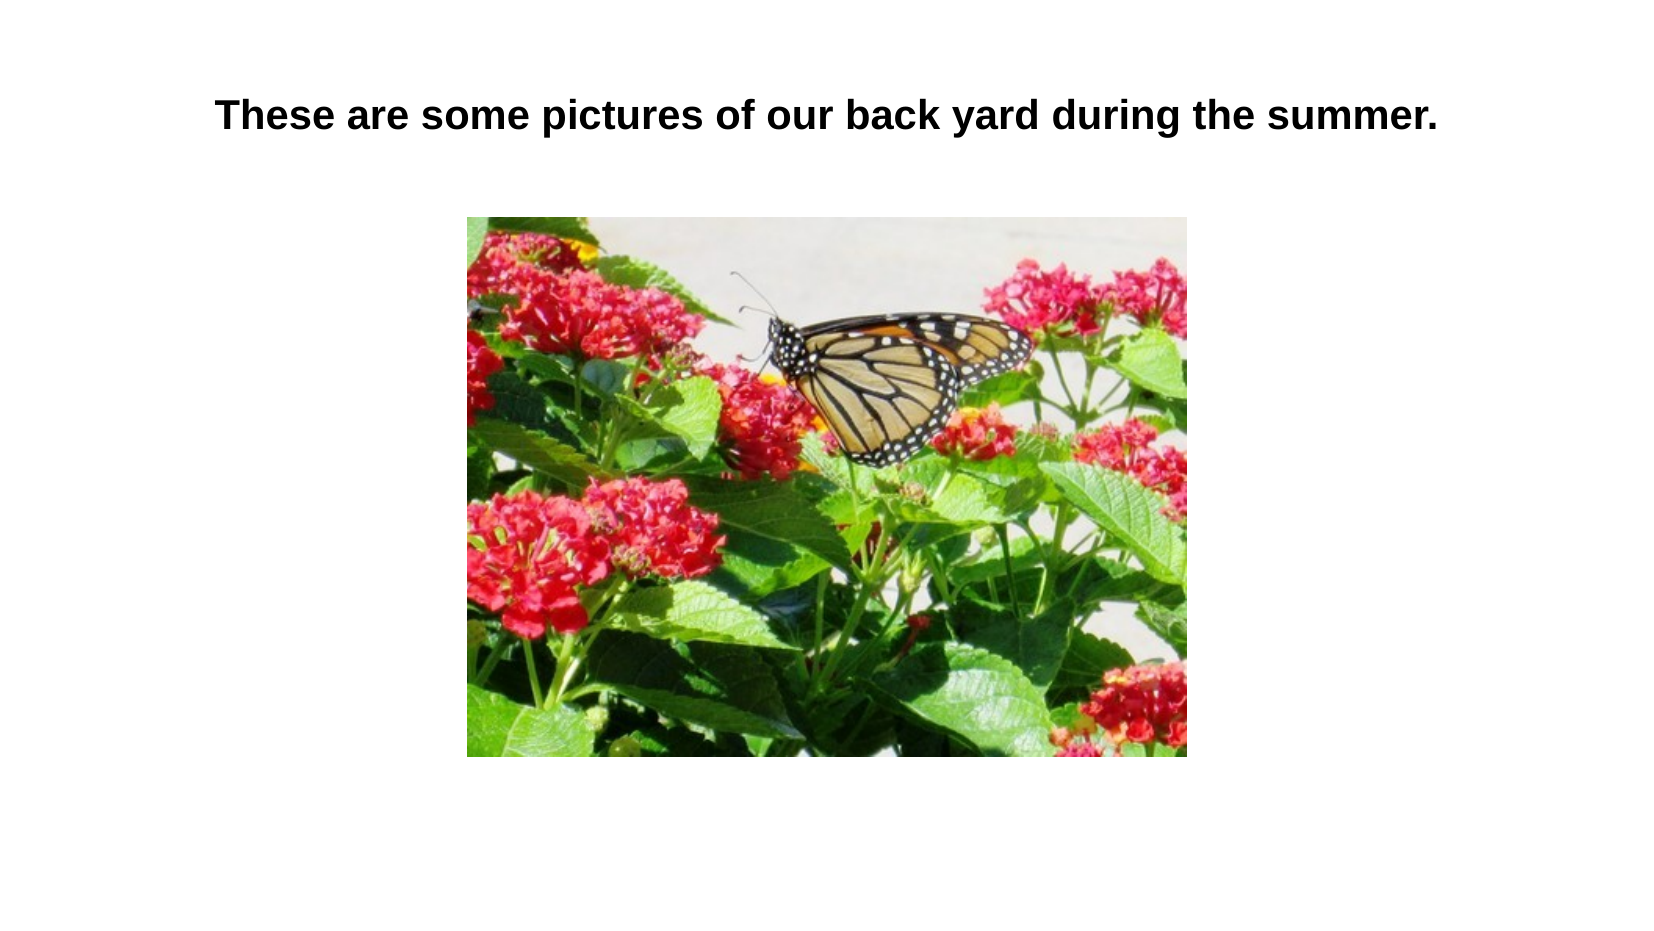

# These are some pictures of our back yard during the summer.